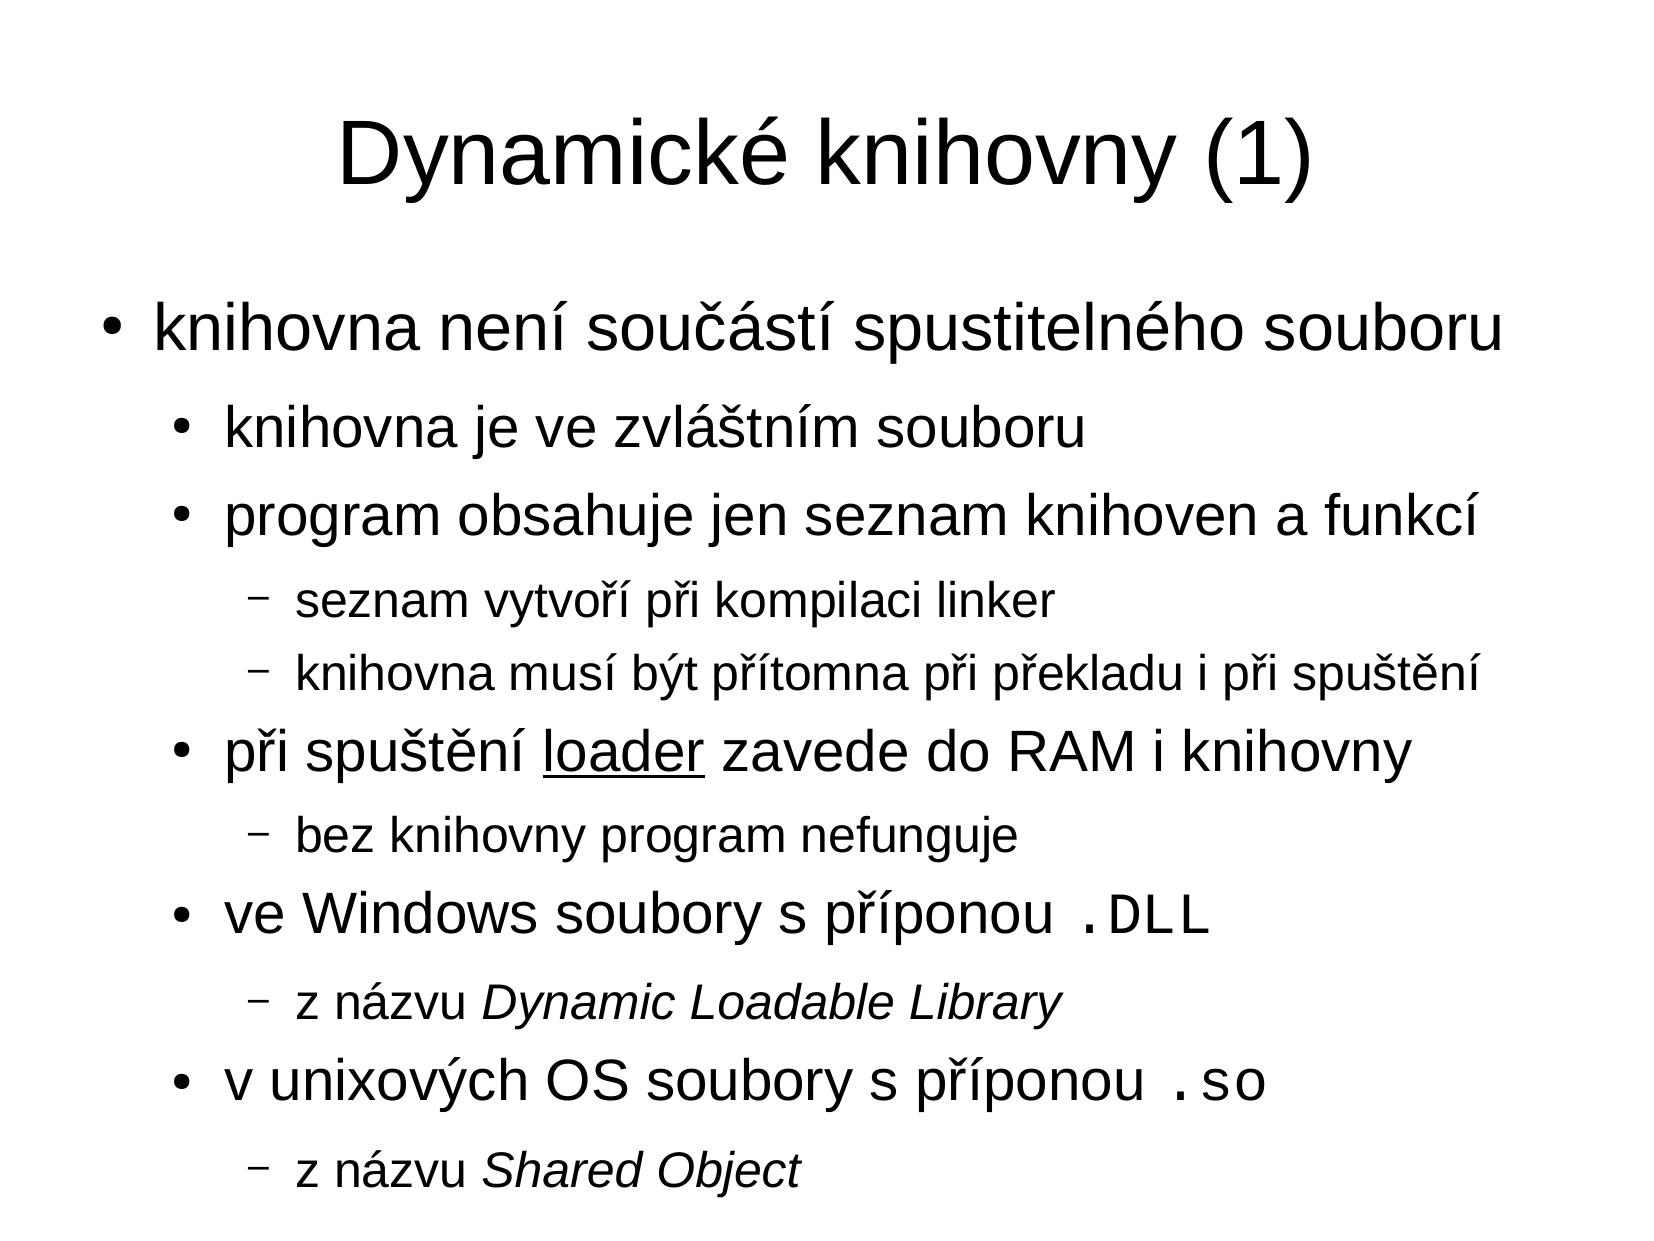

# Dynamické knihovny (1)
knihovna není součástí spustitelného souboru
knihovna je ve zvláštním souboru
program obsahuje jen seznam knihoven a funkcí
seznam vytvoří při kompilaci linker
knihovna musí být přítomna při překladu i při spuštění
při spuštění loader zavede do RAM i knihovny
bez knihovny program nefunguje
ve Windows soubory s příponou .DLL
z názvu Dynamic Loadable Library
v unixových OS soubory s příponou .so
z názvu Shared Object